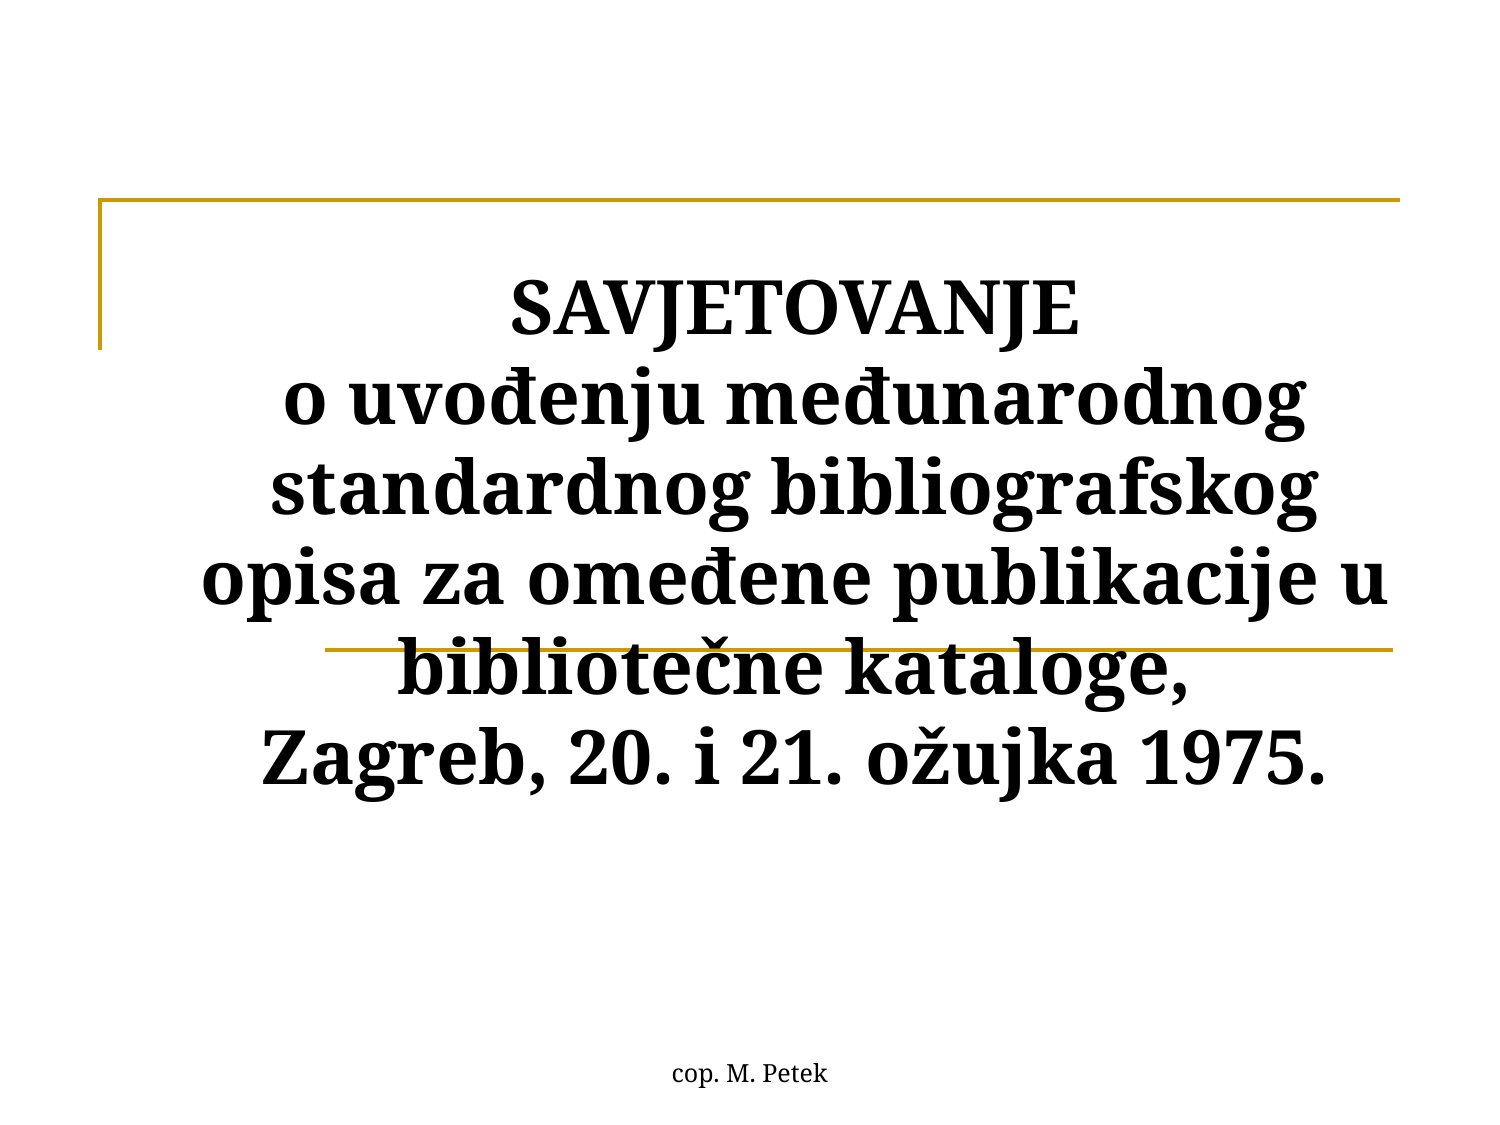

# SAVJETOVANJE o uvođenju međunarodnog standardnog bibliografskog opisa za omeđene publikacije u bibliotečne kataloge, Zagreb, 20. i 21. ožujka 1975.
cop. M. Petek